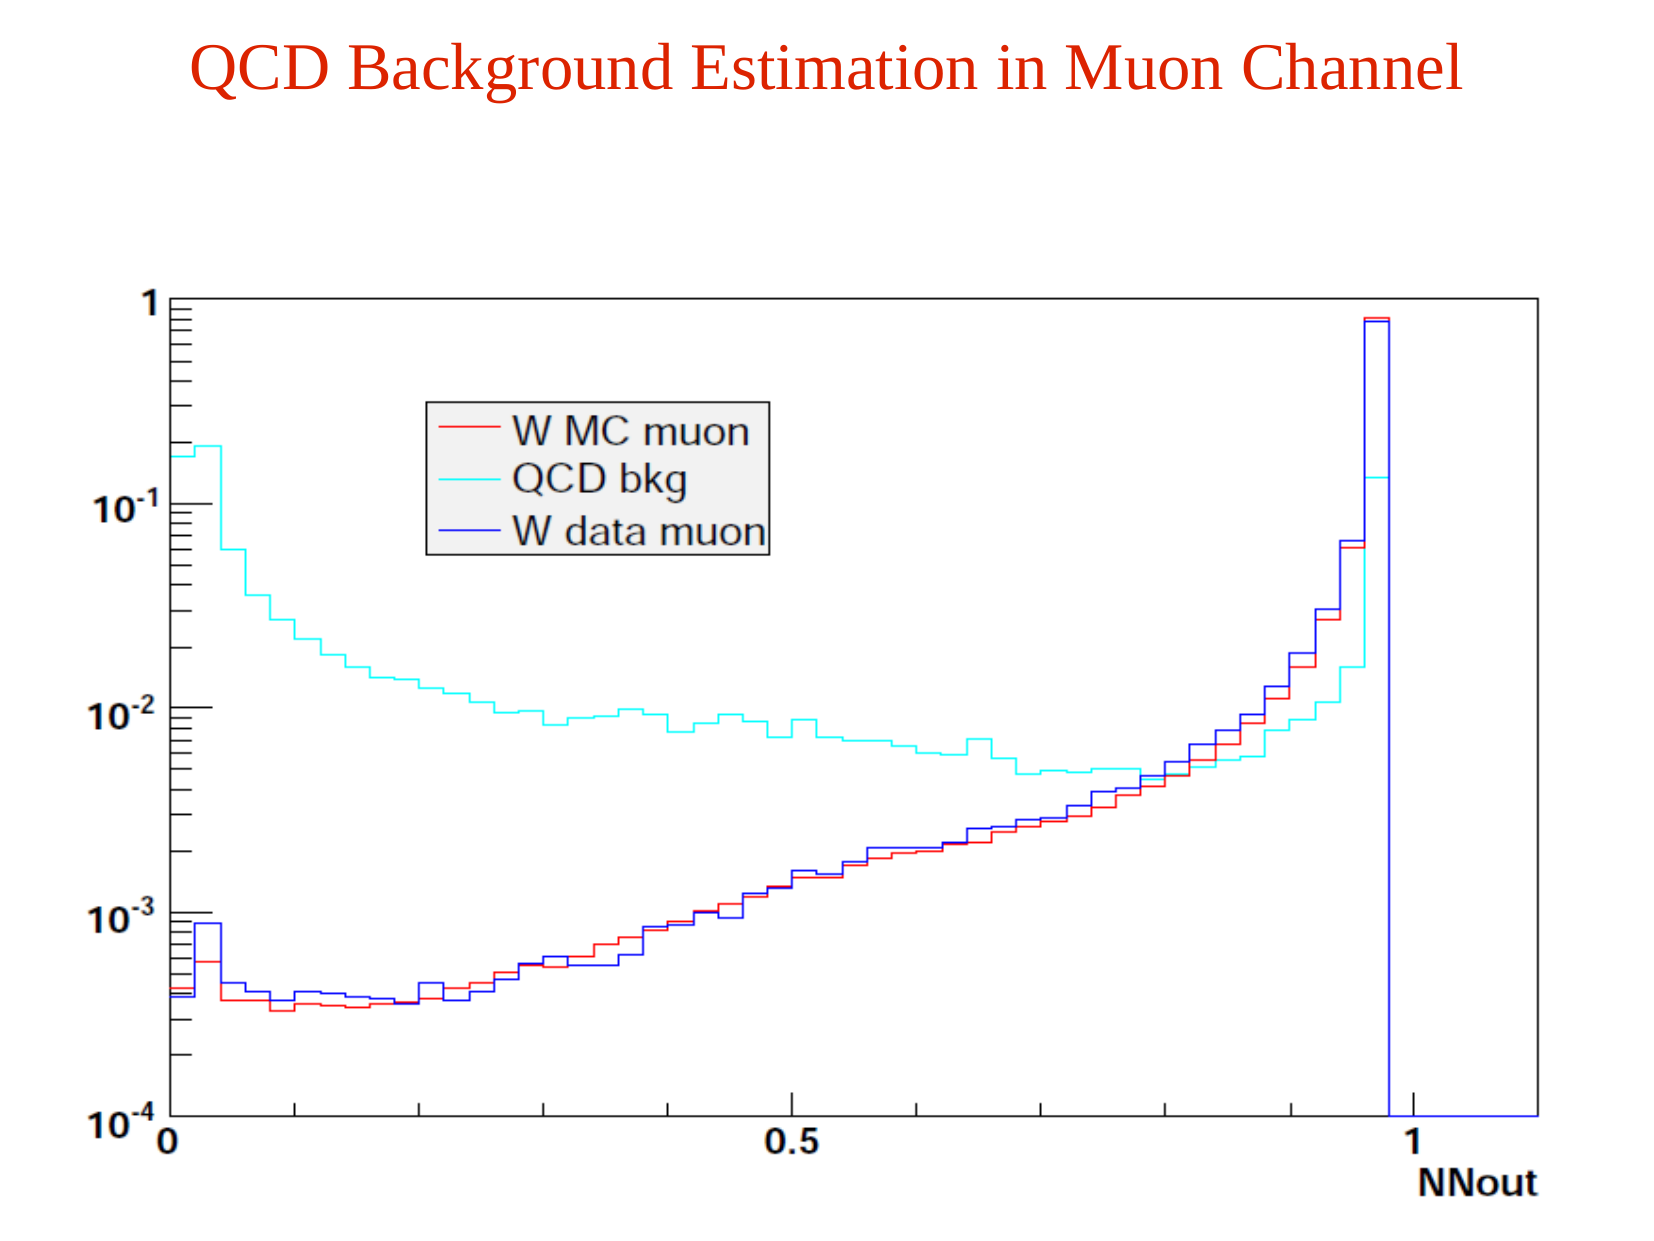

# QCD Background Estimation in Muon Channel